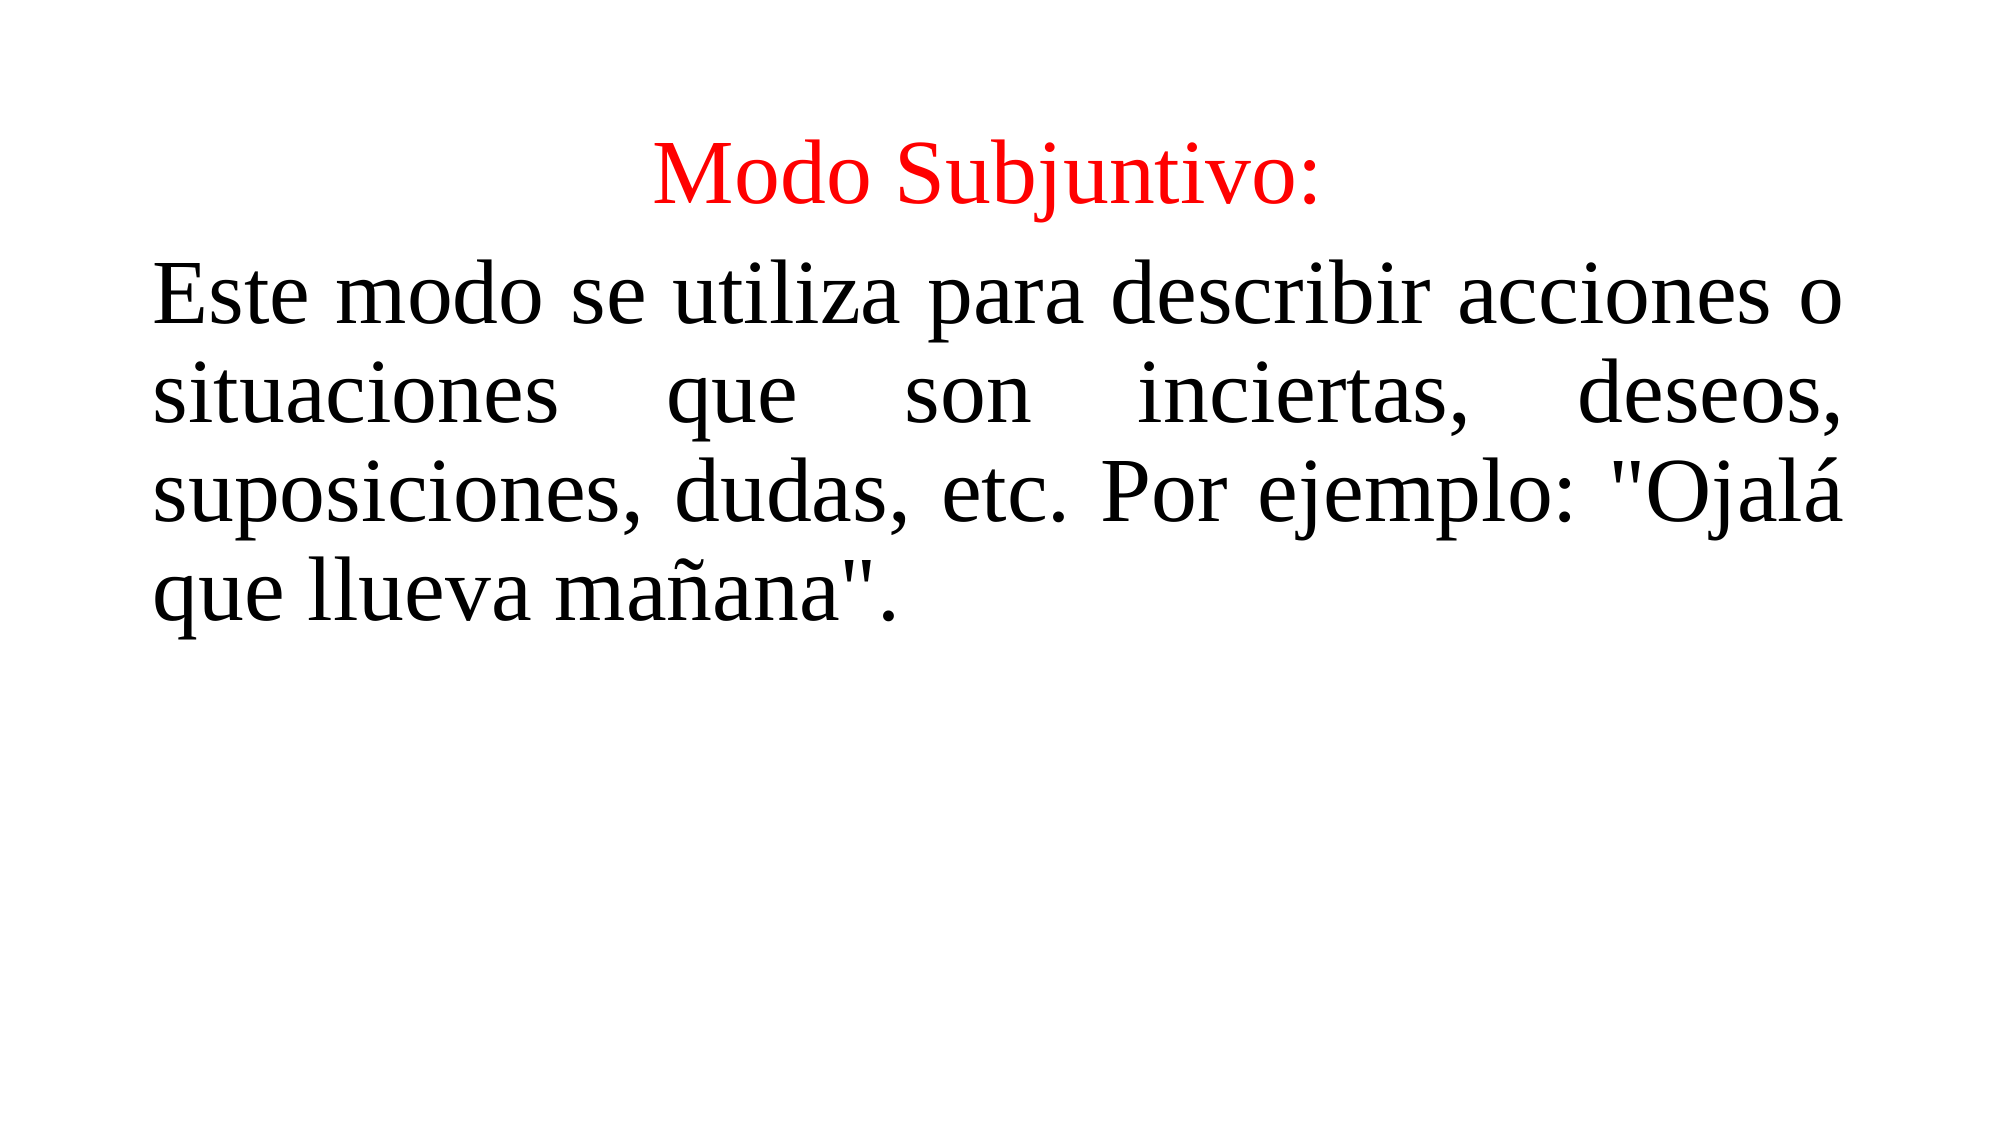

# Modo Subjuntivo:
Este modo se utiliza para describir acciones o situaciones que son inciertas, deseos, suposiciones, dudas, etc. Por ejemplo: "Ojalá que llueva mañana".